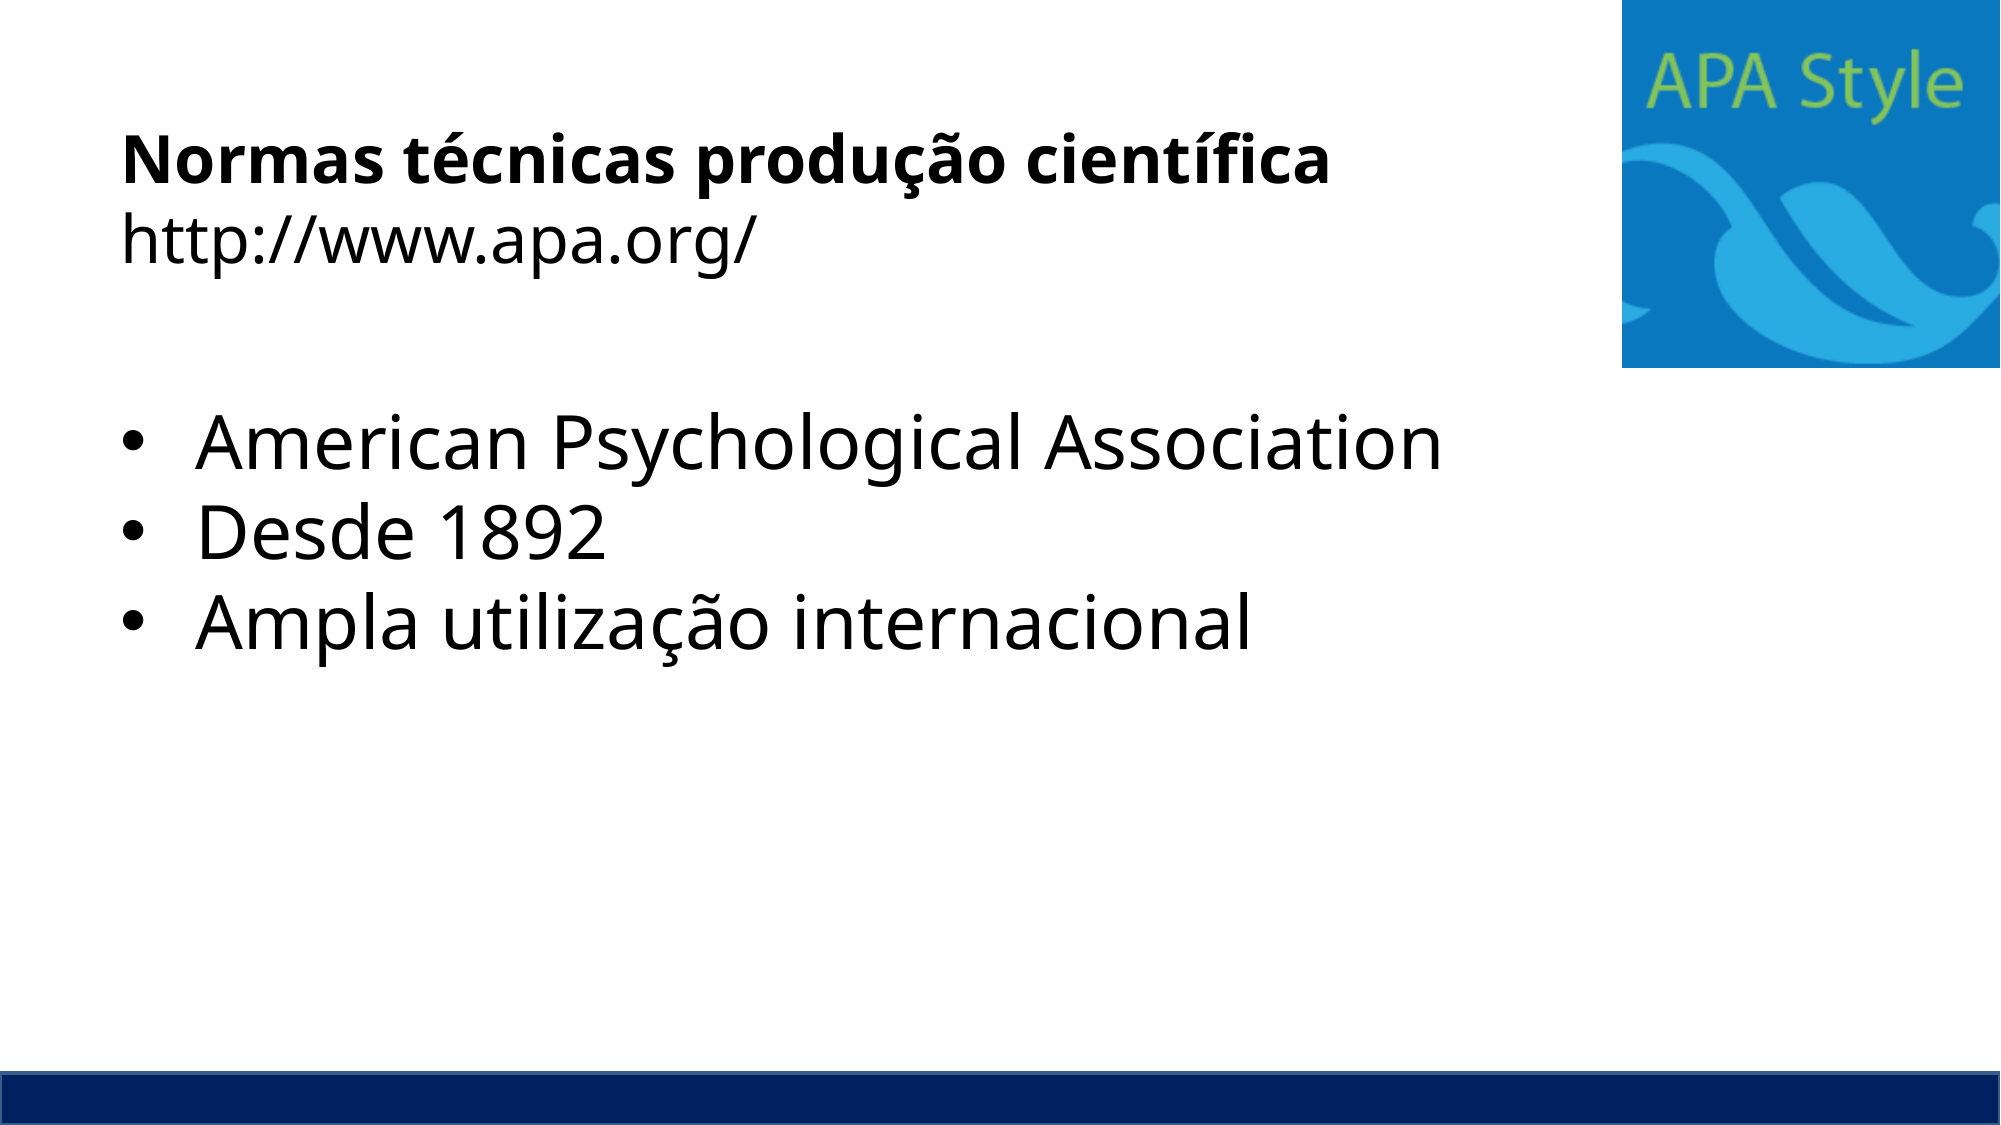

Normas técnicas produção científica
http://www.apa.org/
American Psychological Association
Desde 1892
Ampla utilização internacional